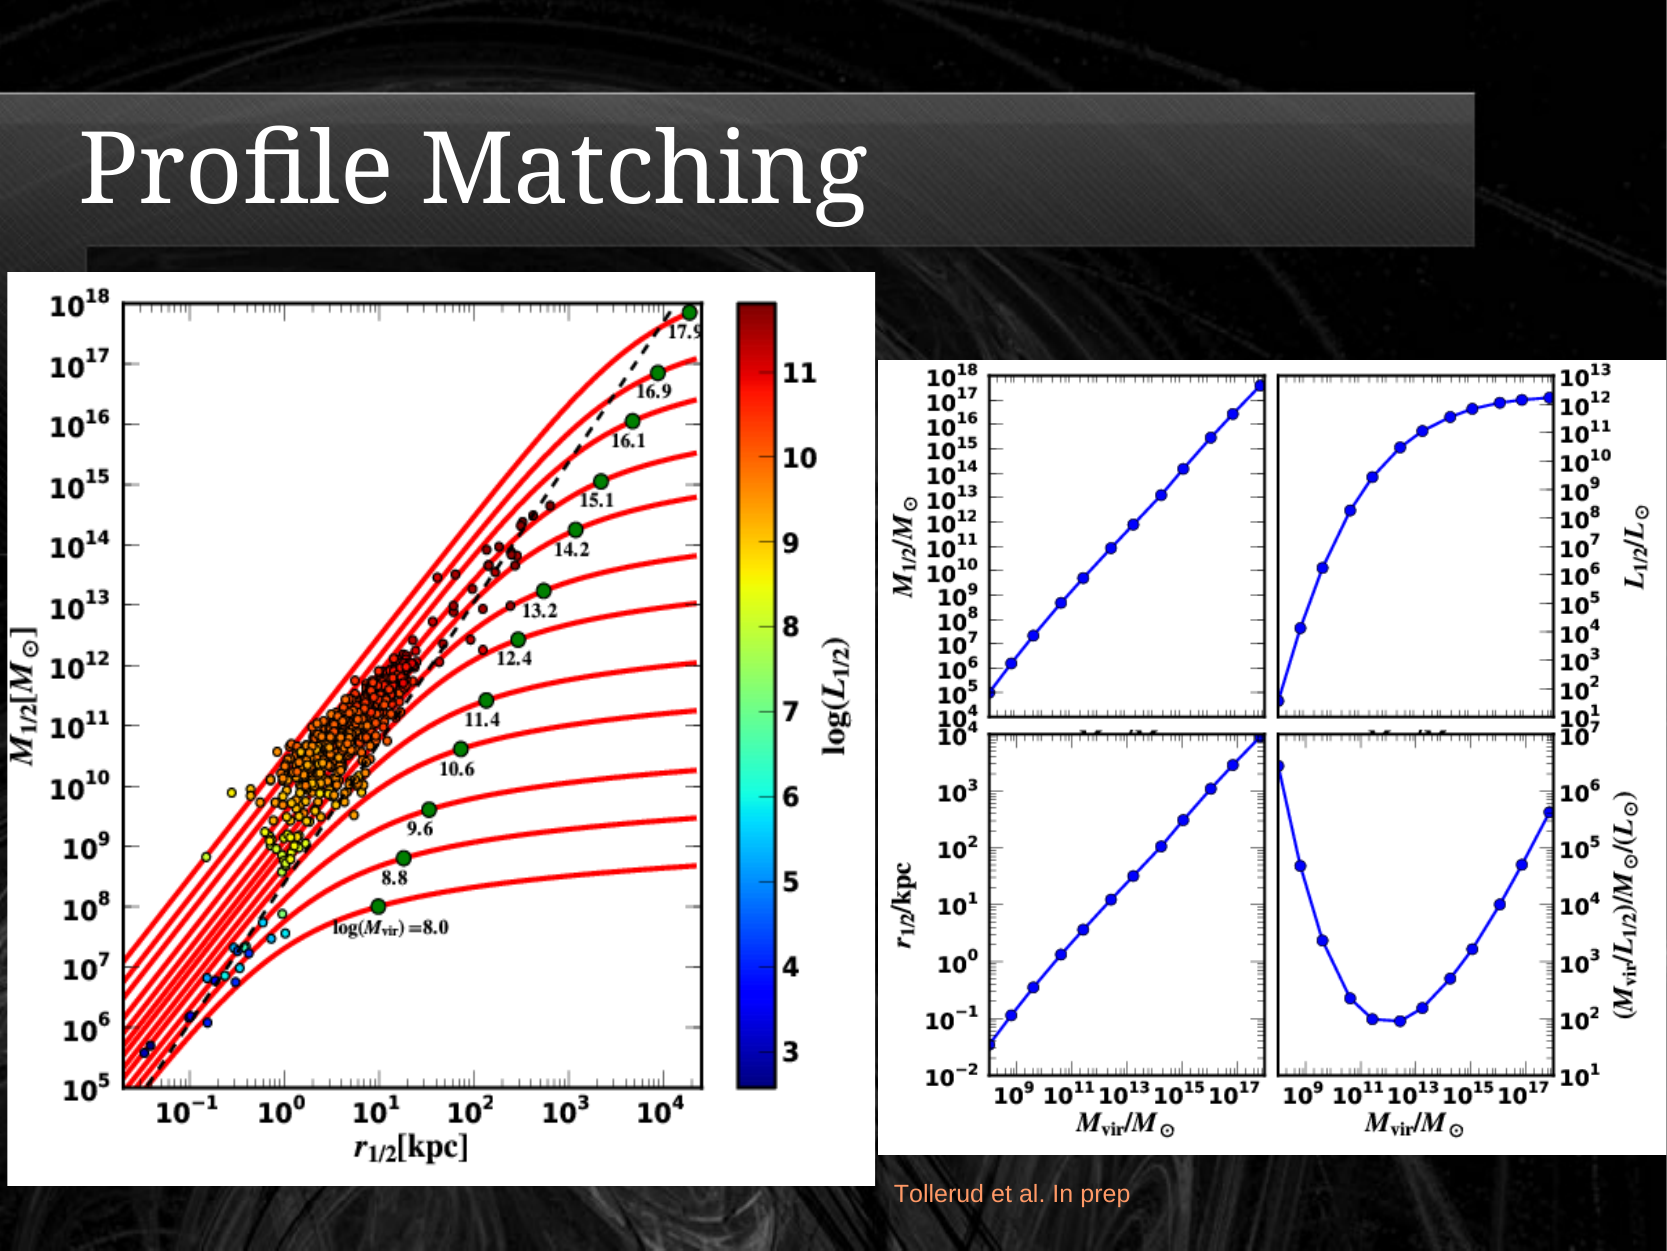

# Profile Matching
Tollerud et al. In prep